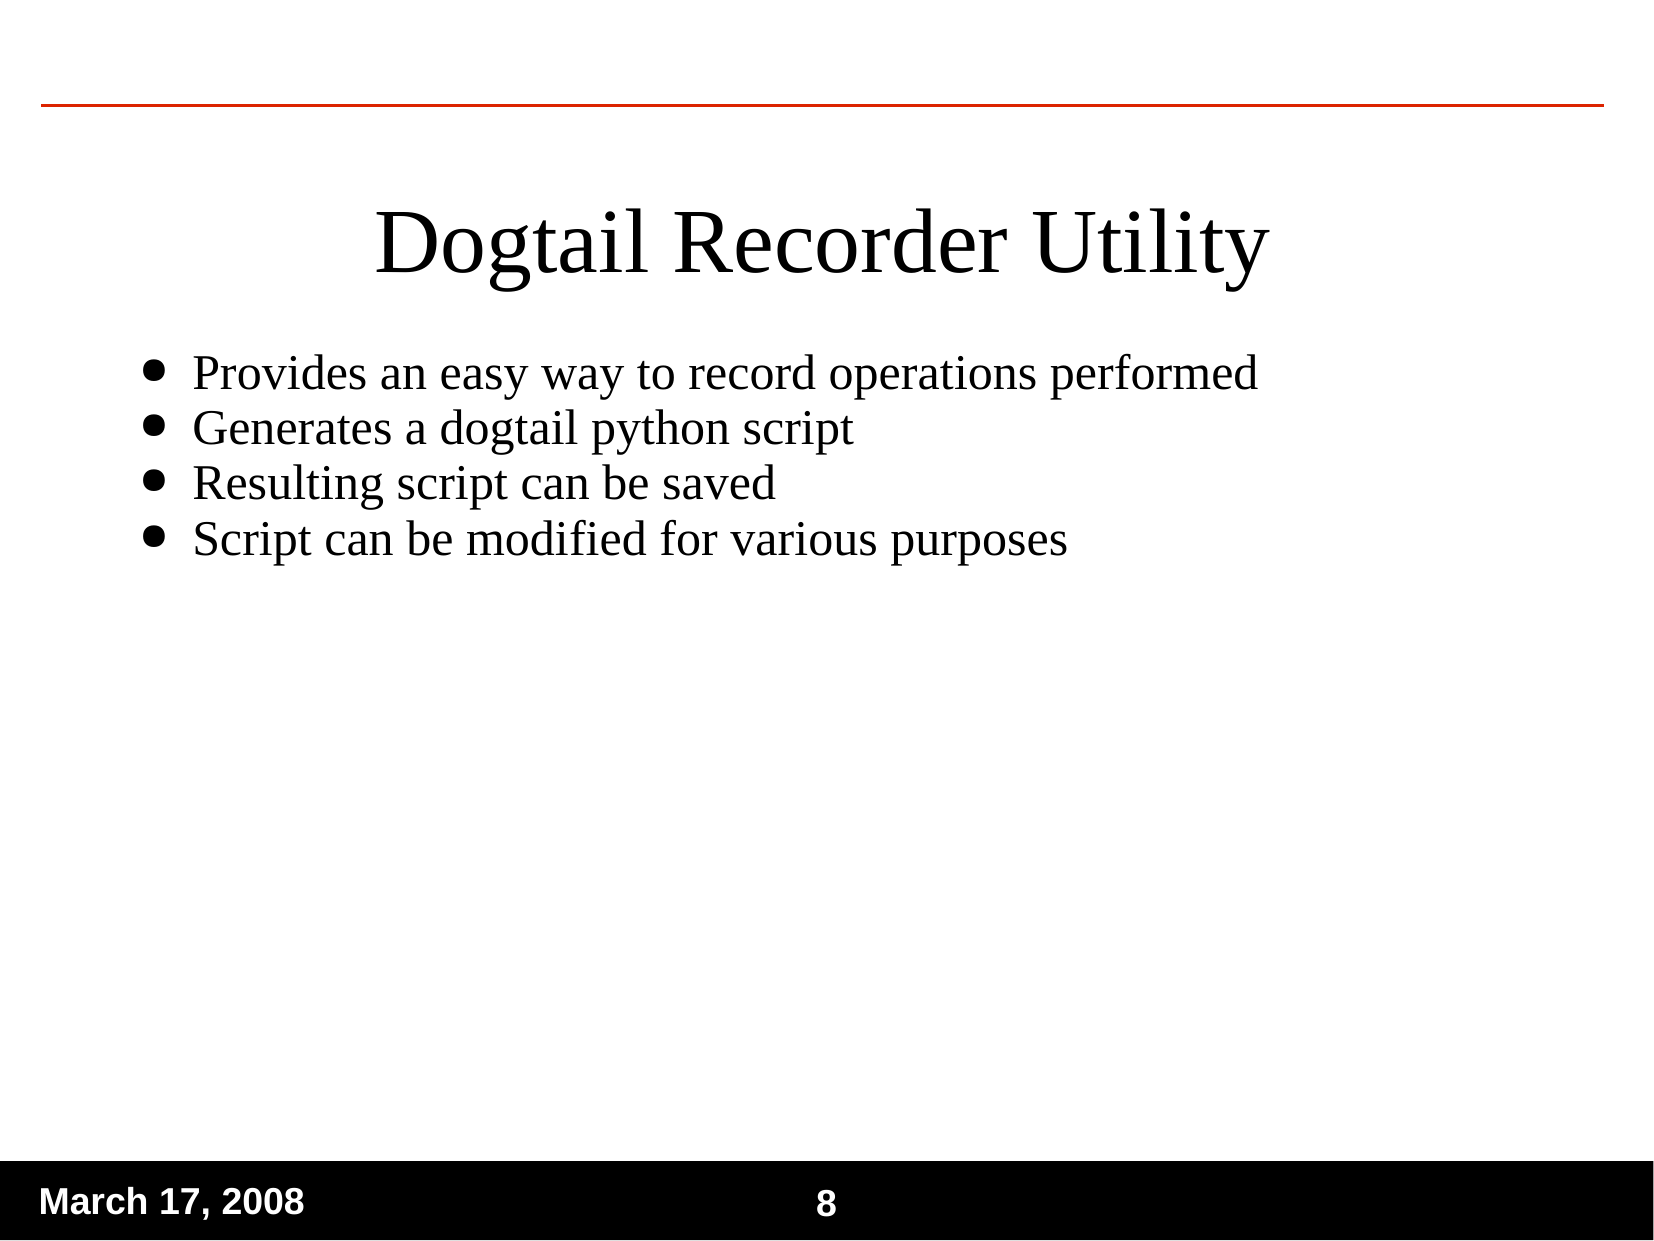

# Dogtail Recorder Utility
Provides an easy way to record operations performed
Generates a dogtail python script
Resulting script can be saved
Script can be modified for various purposes